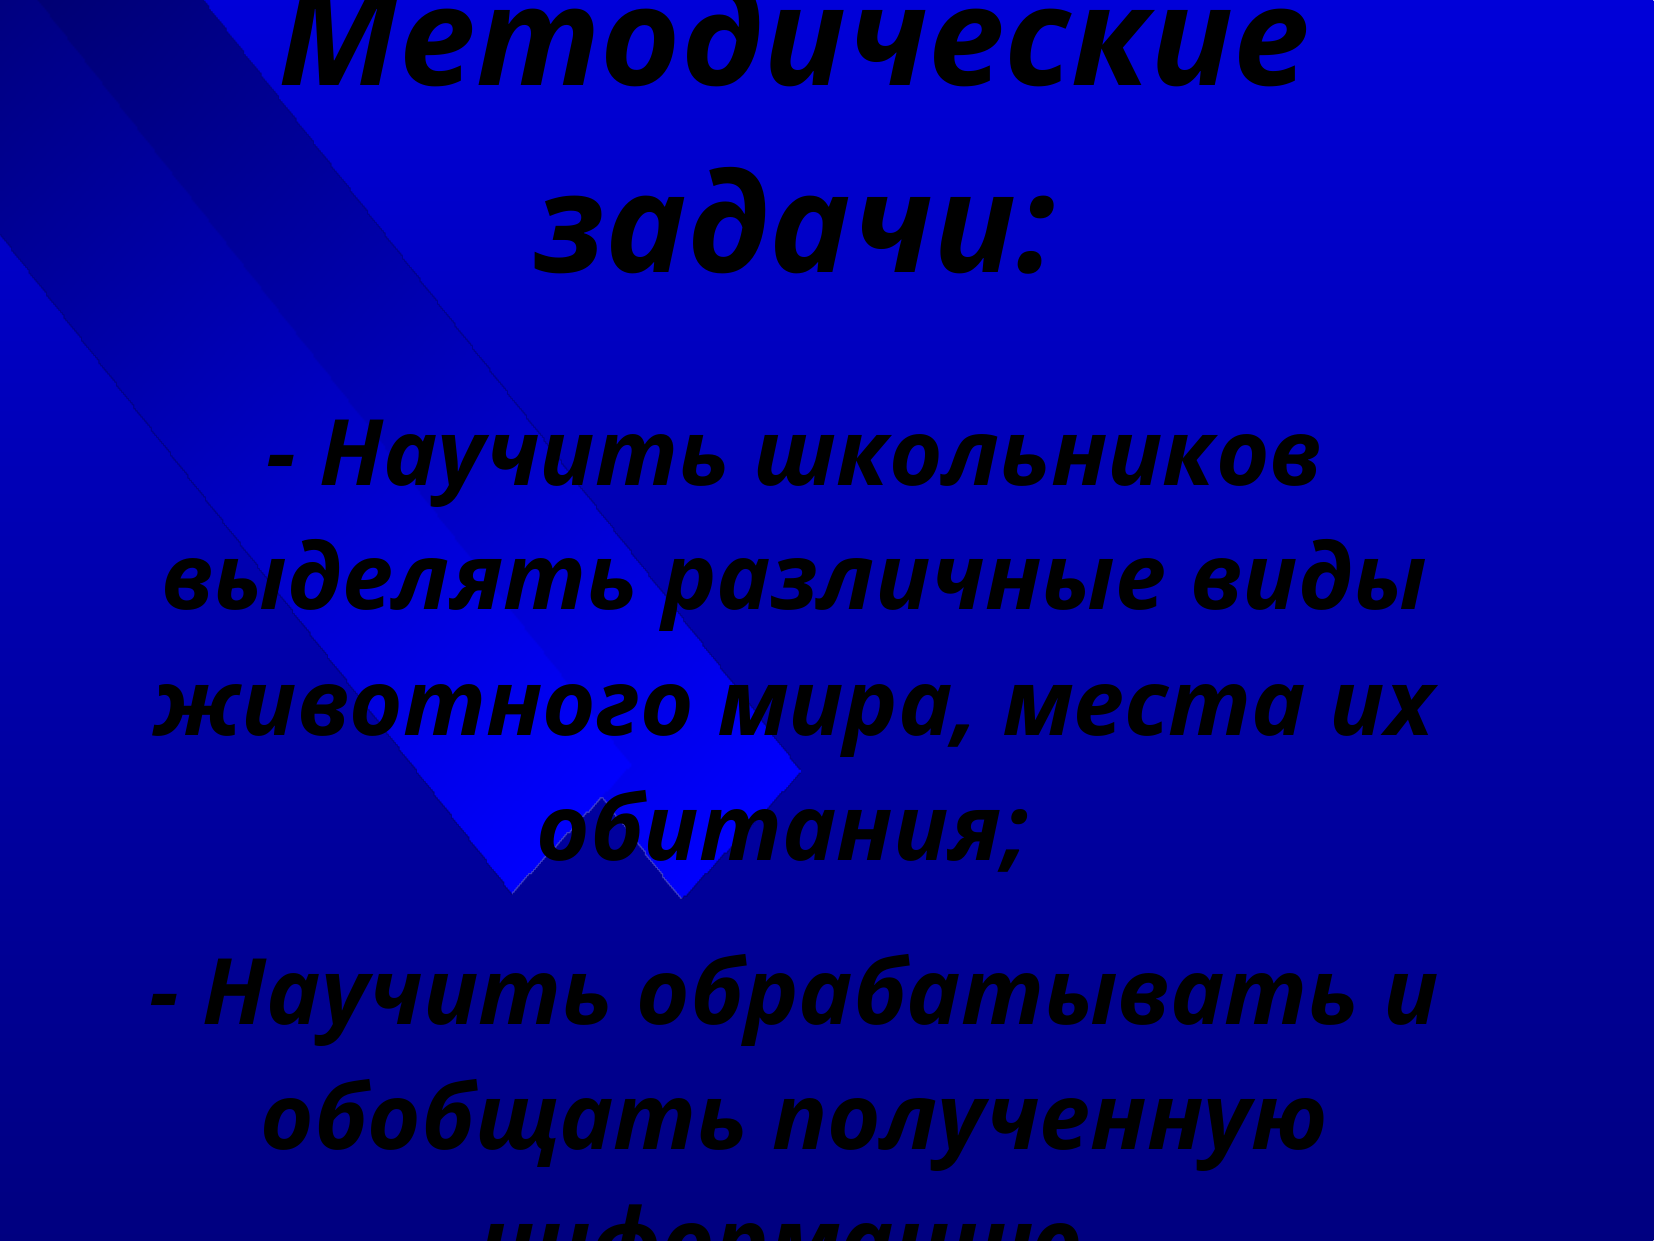

# Методические задачи:
- Научить школьников выделять различные виды животного мира, места их обитания;
- Научить обрабатывать и обобщать полученную информацию.